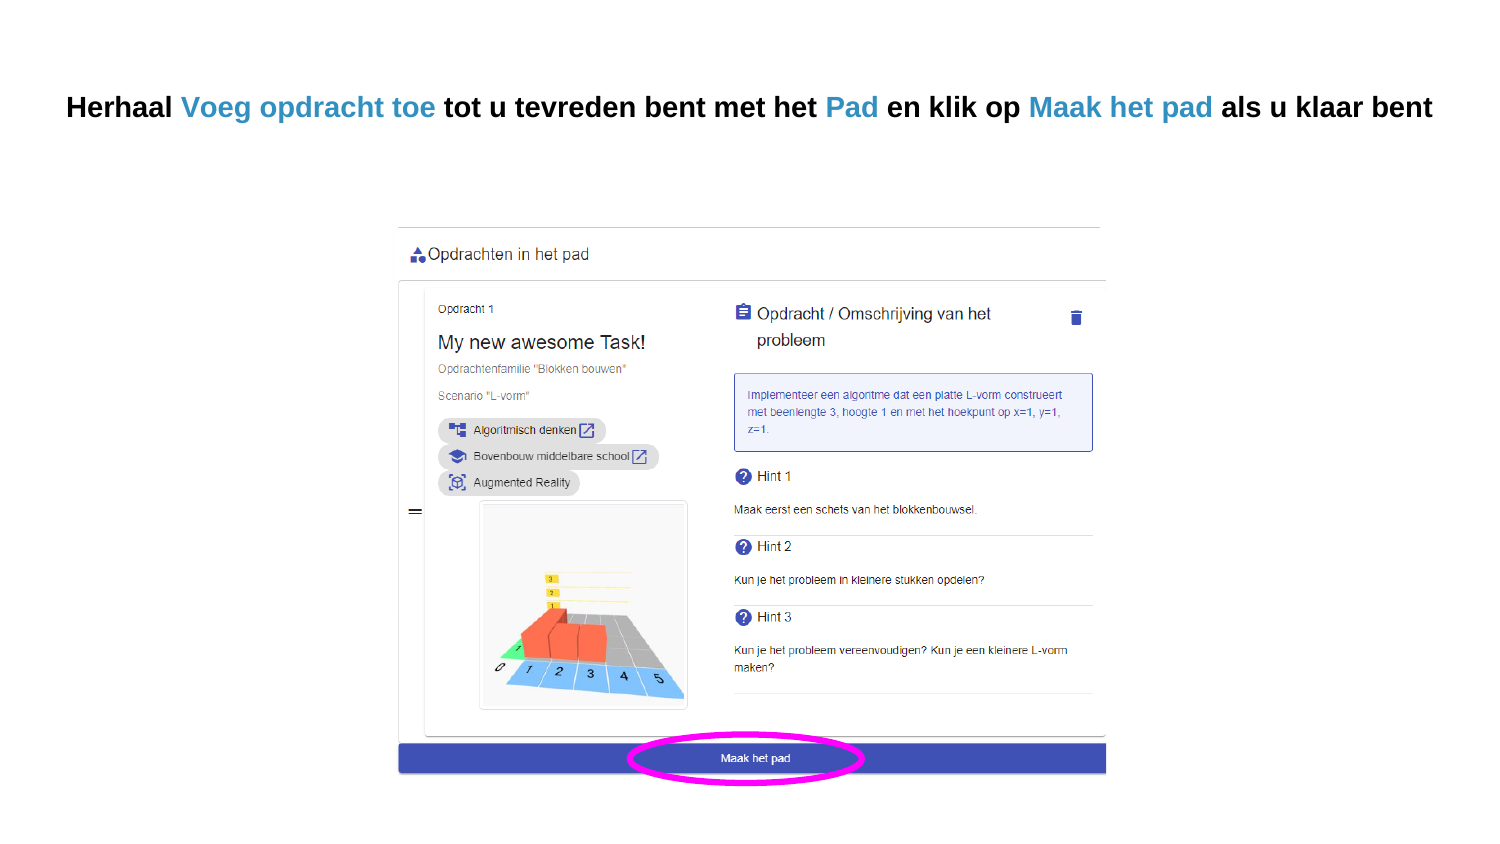

# Herhaal Voeg opdracht toe tot u tevreden bent met het Pad en klik op Maak het pad als u klaar bent